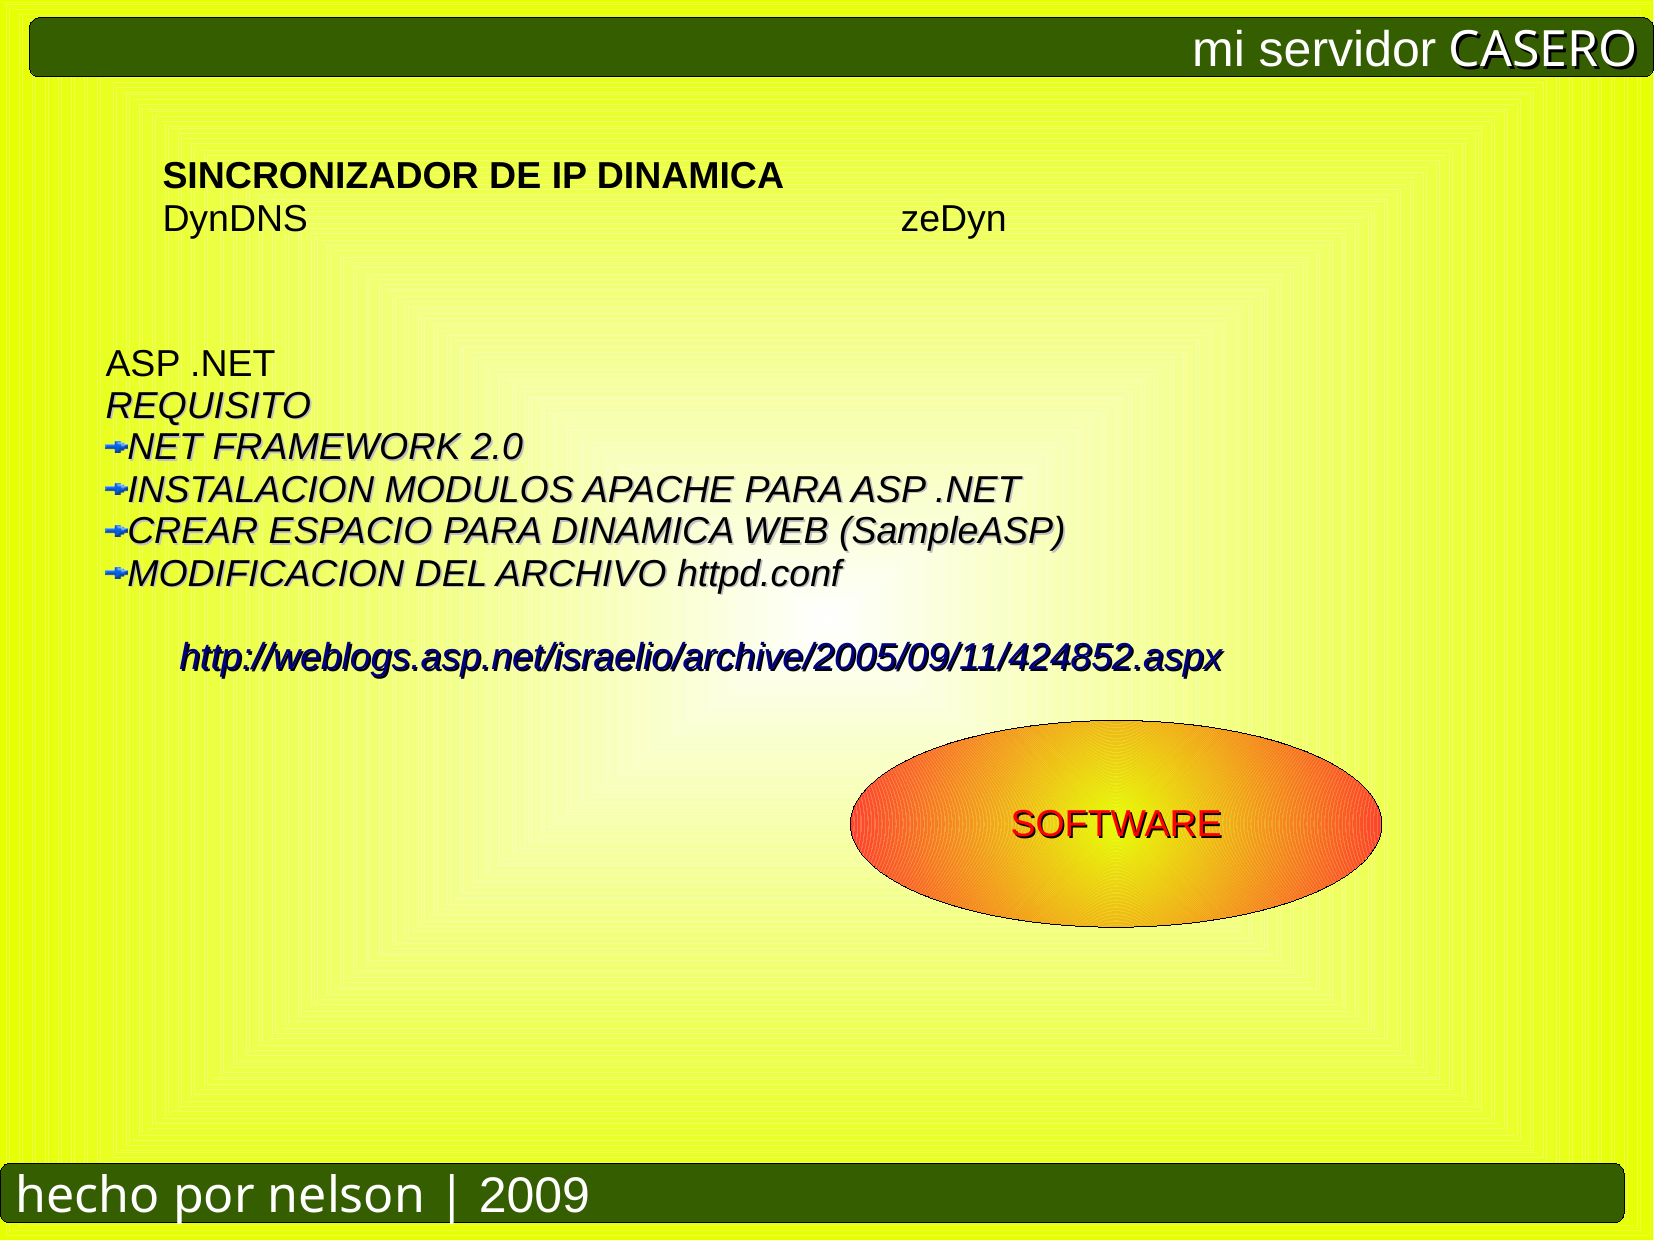

SINCRONIZADOR DE IP DINAMICA
DynDNS									zeDyn
ASP .NET
REQUISITO
NET FRAMEWORK 2.0
INSTALACION MODULOS APACHE PARA ASP .NET
CREAR ESPACIO PARA DINAMICA WEB (SampleASP)
MODIFICACION DEL ARCHIVO httpd.conf
	http://weblogs.asp.net/israelio/archive/2005/09/11/424852.aspx
SOFTWARE